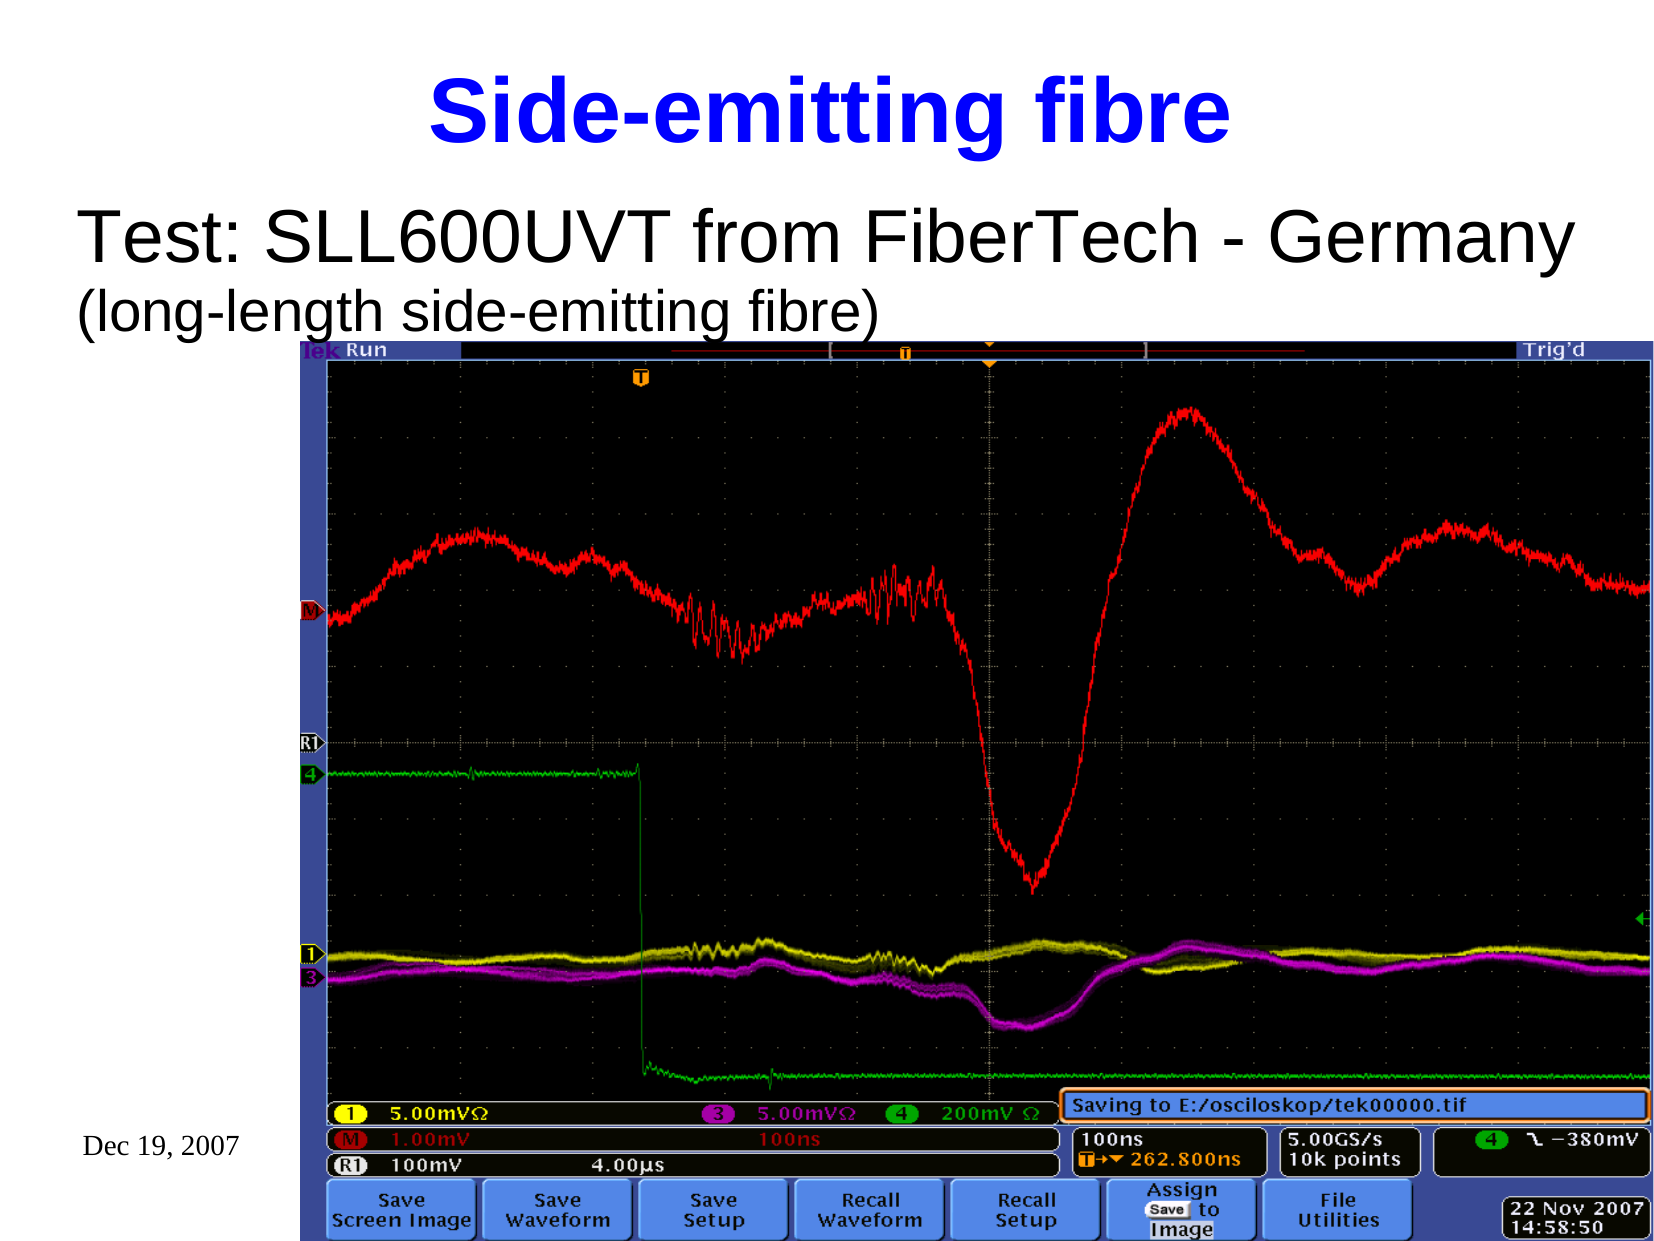

# Side-emitting fibre
Test: SLL600UVT from FiberTech - Germany
(long-length side-emitting fibre)
Dec 19, 2007
Jan Smolik
4